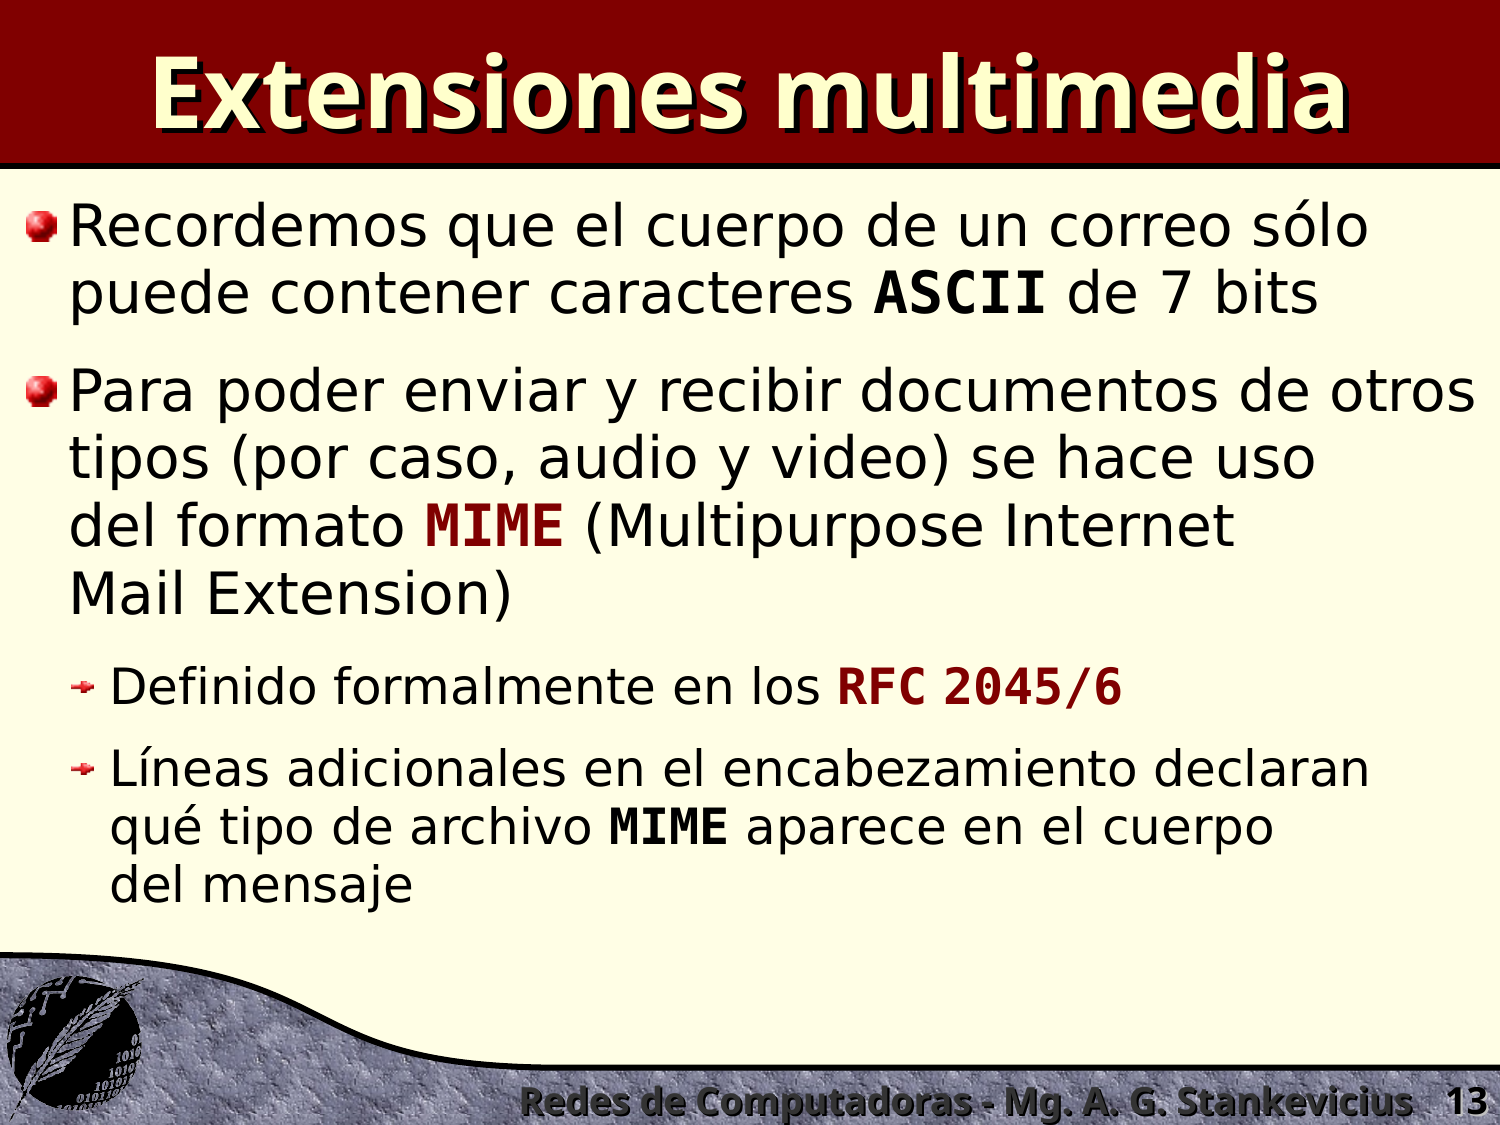

# Extensiones multimedia
Recordemos que el cuerpo de un correo sólo puede contener caracteres ASCII de 7 bits
Para poder enviar y recibir documentos de otros tipos (por caso, audio y video) se hace uso
del formato MIME (Multipurpose Internet
Mail Extension)
Definido formalmente en los RFC 2045/6
Líneas adicionales en el encabezamiento declaran
qué tipo de archivo MIME aparece en el cuerpo
del mensaje
13